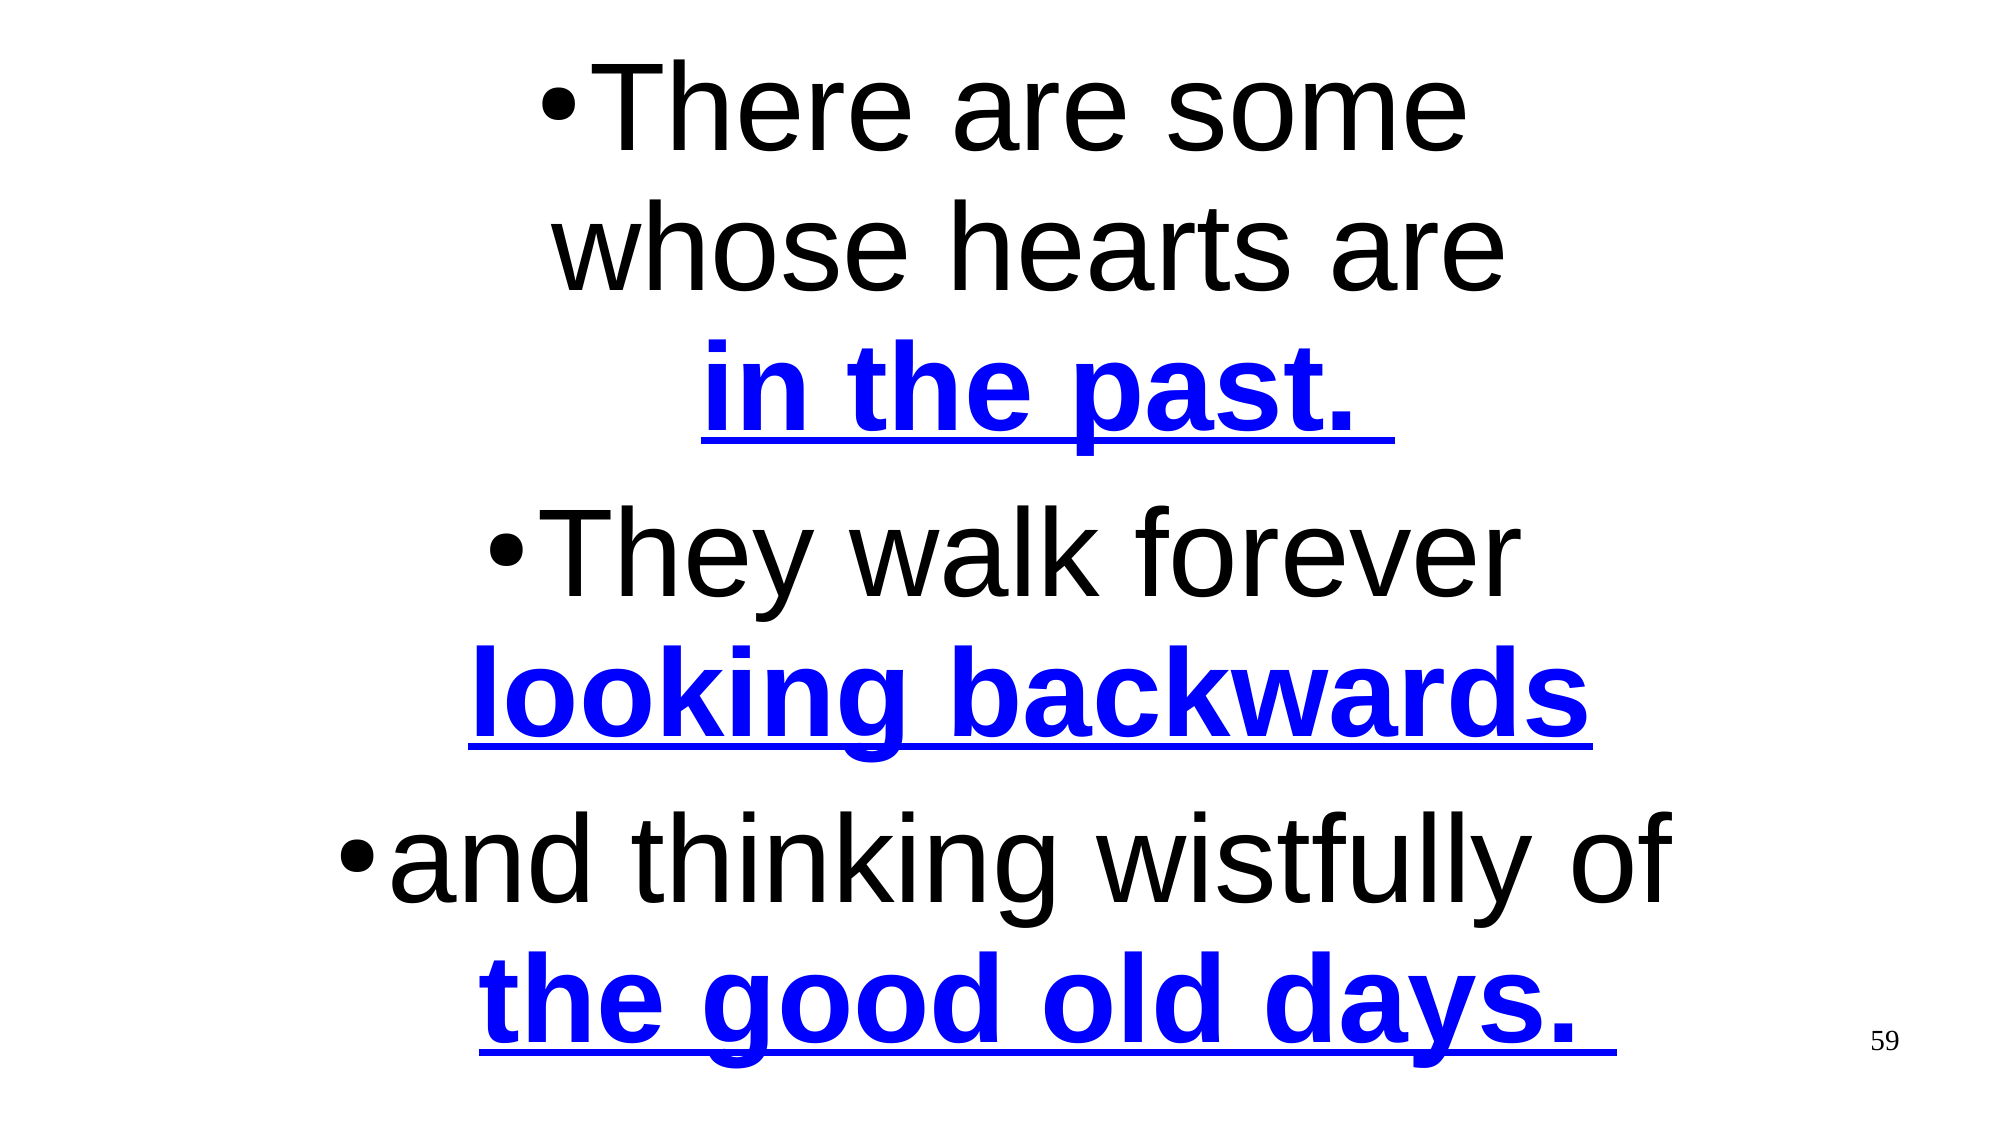

# There are some whose hearts are in the past.
They walk forever
looking backwards
and thinking wistfully of
the good old days.
59